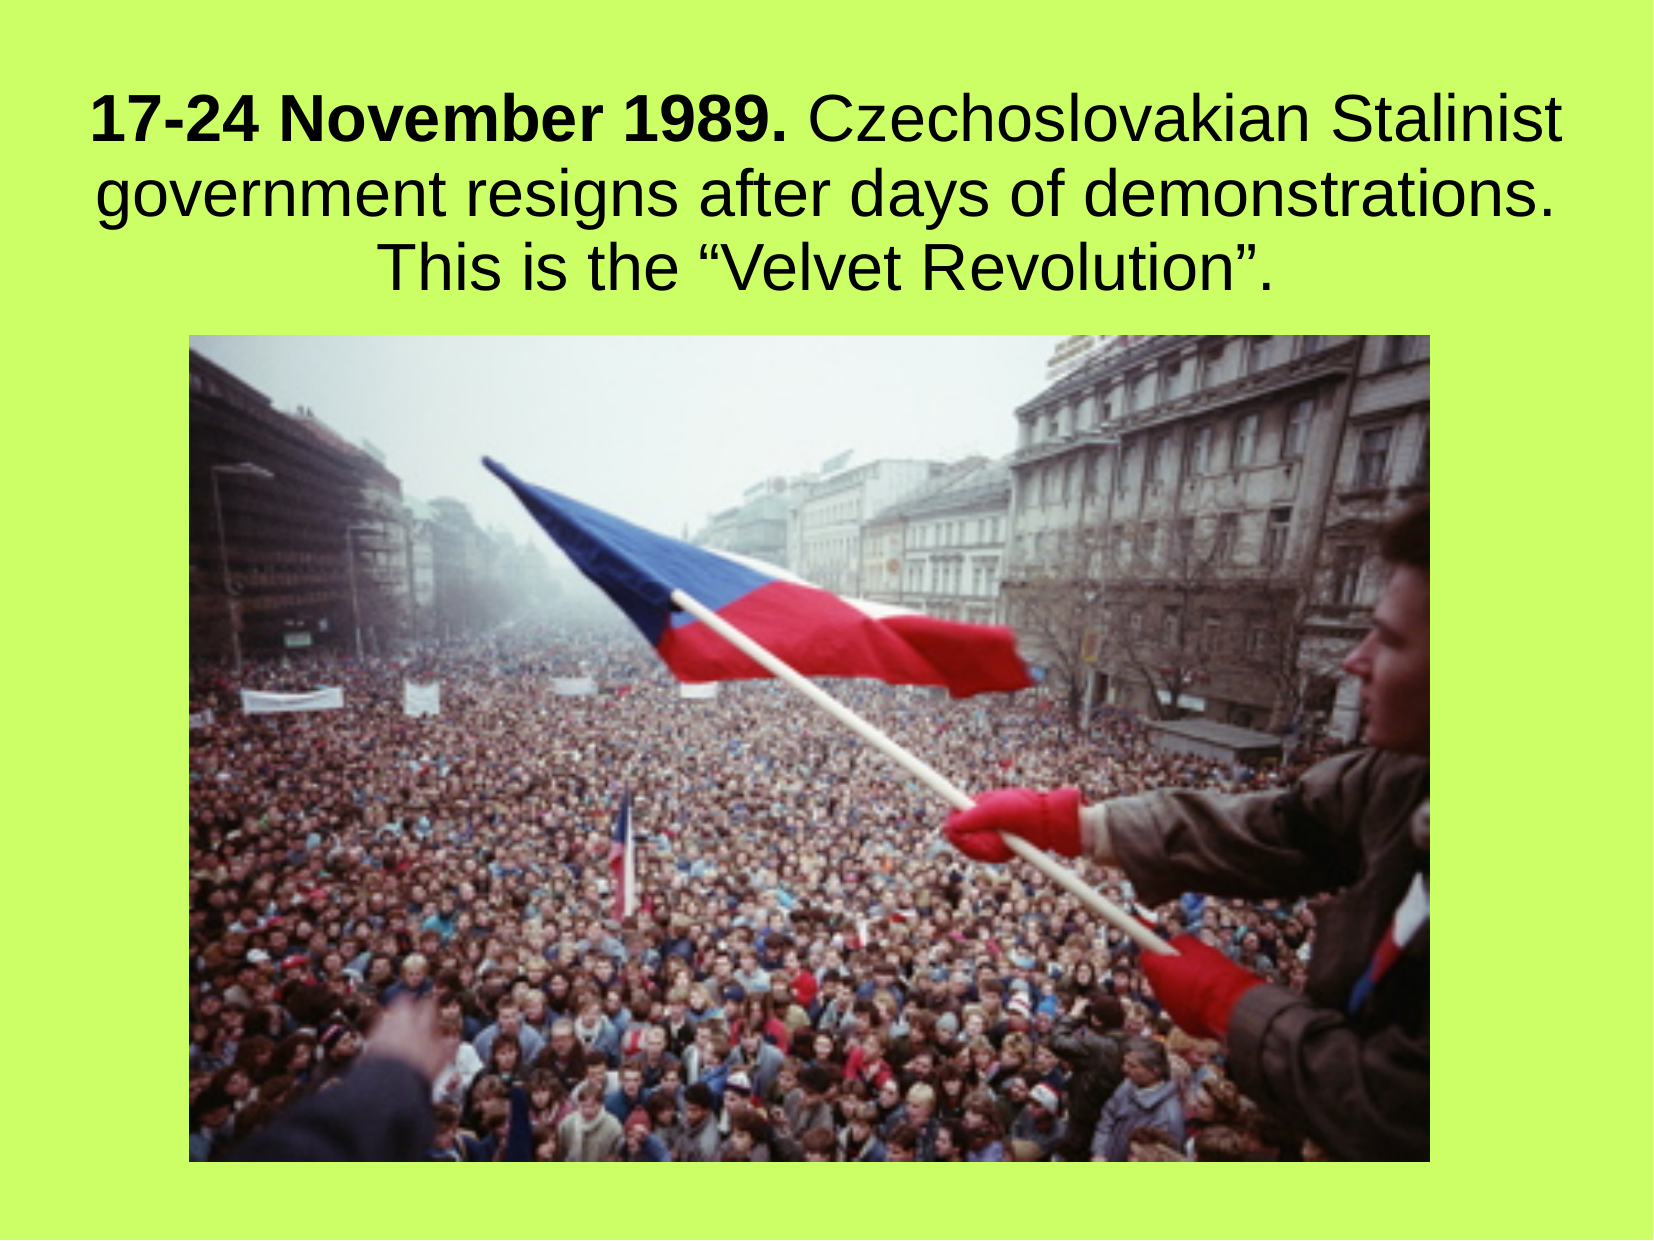

# 17-24 November 1989. Czechoslovakian Stalinist government resigns after days of demonstrations. This is the “Velvet Revolution”.